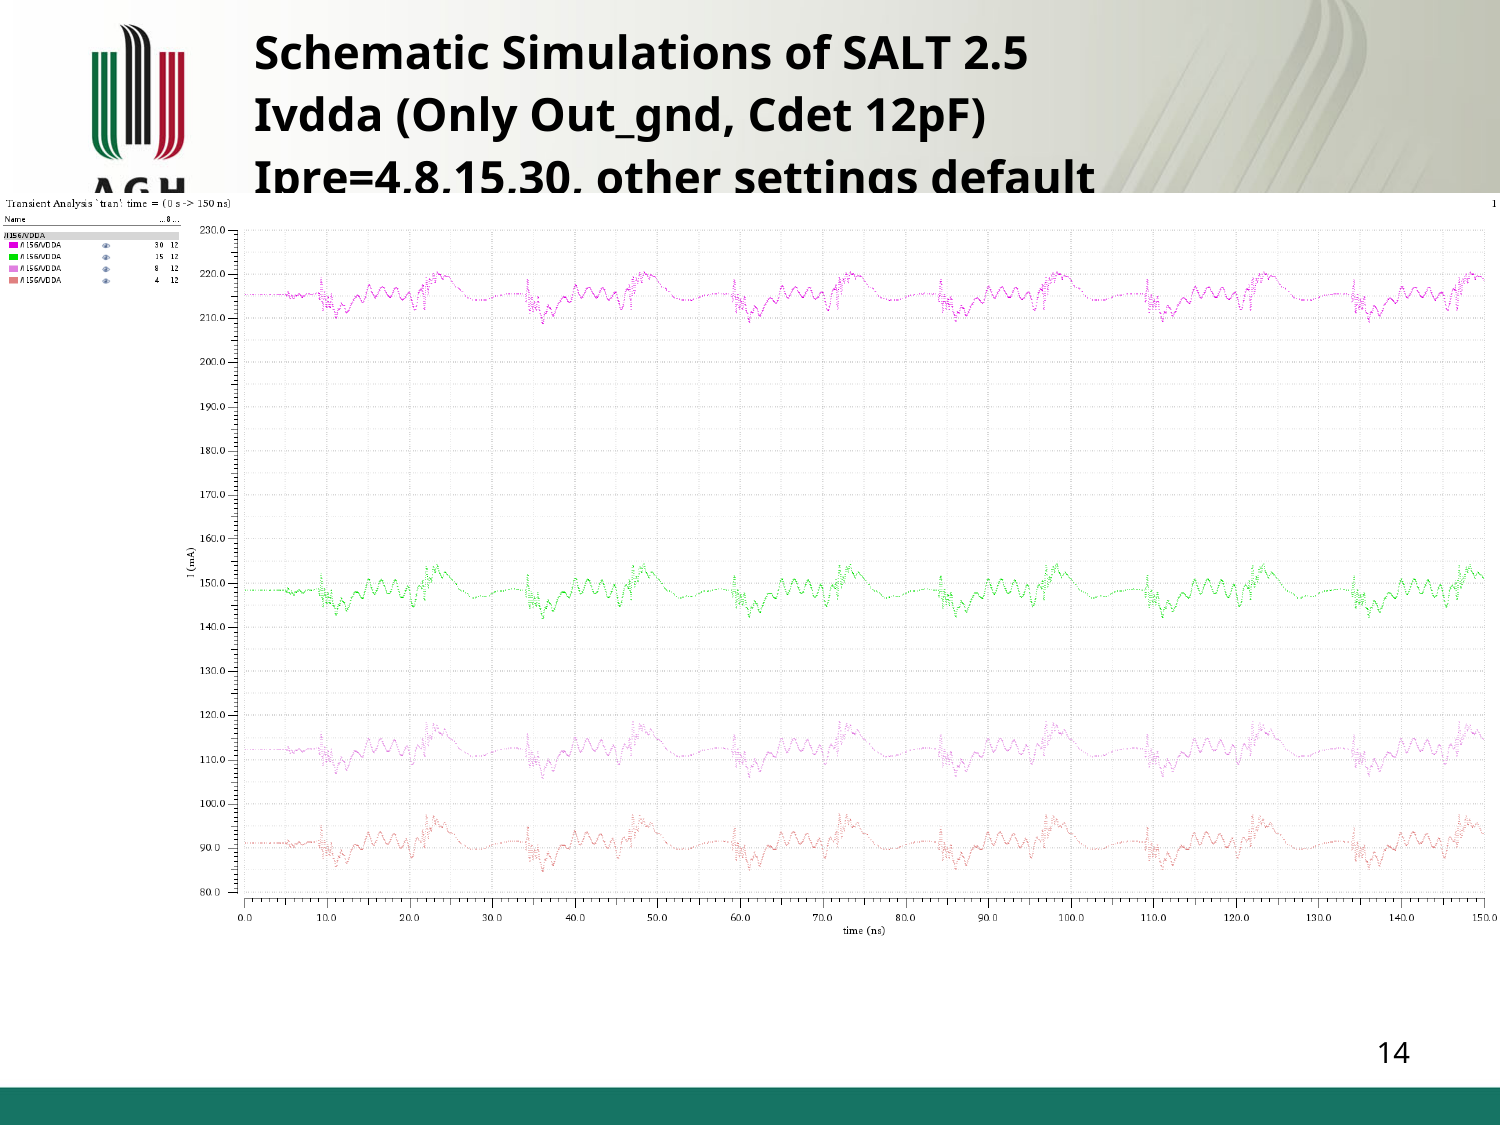

# Schematic Simulations of SALT 2.5 Ivdda (Only Out_gnd, Cdet 12pF) Ipre=4,8,15,30, other settings default
14